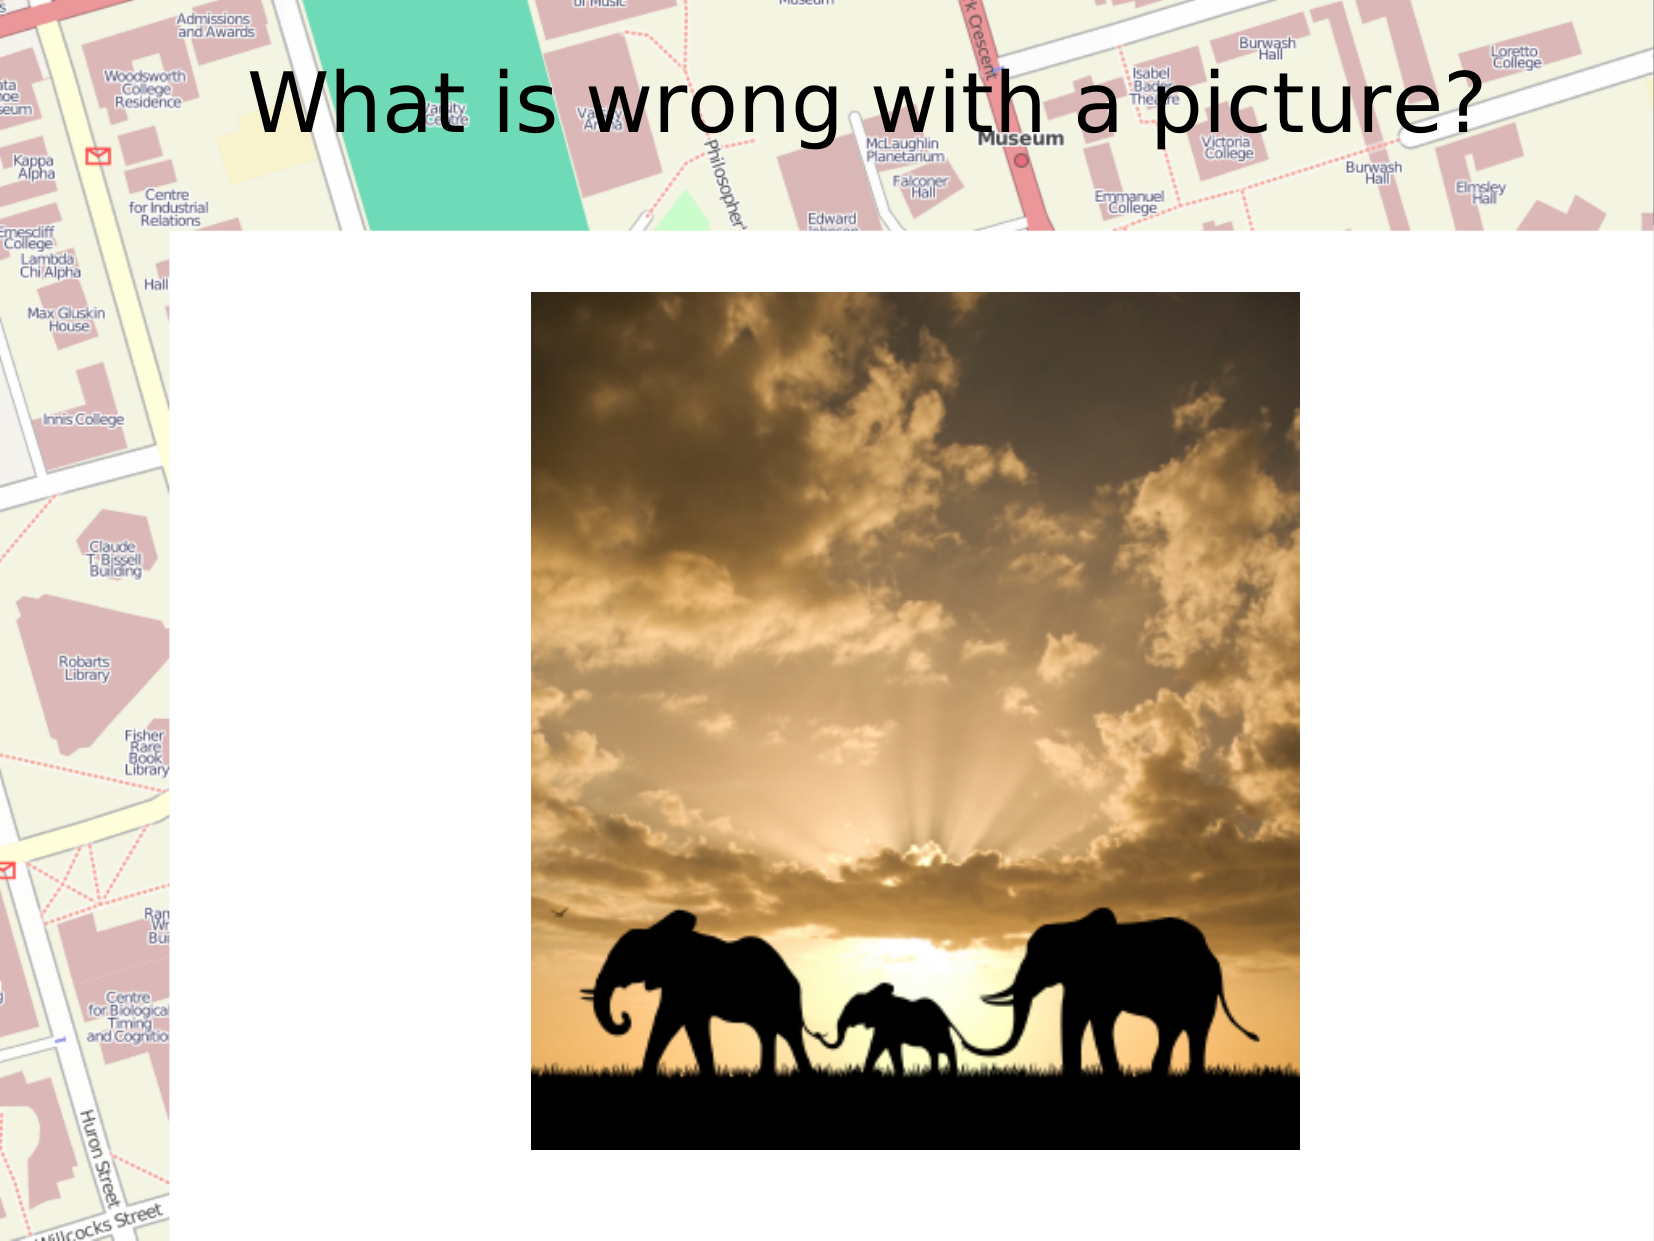

# What is wrong with a picture?